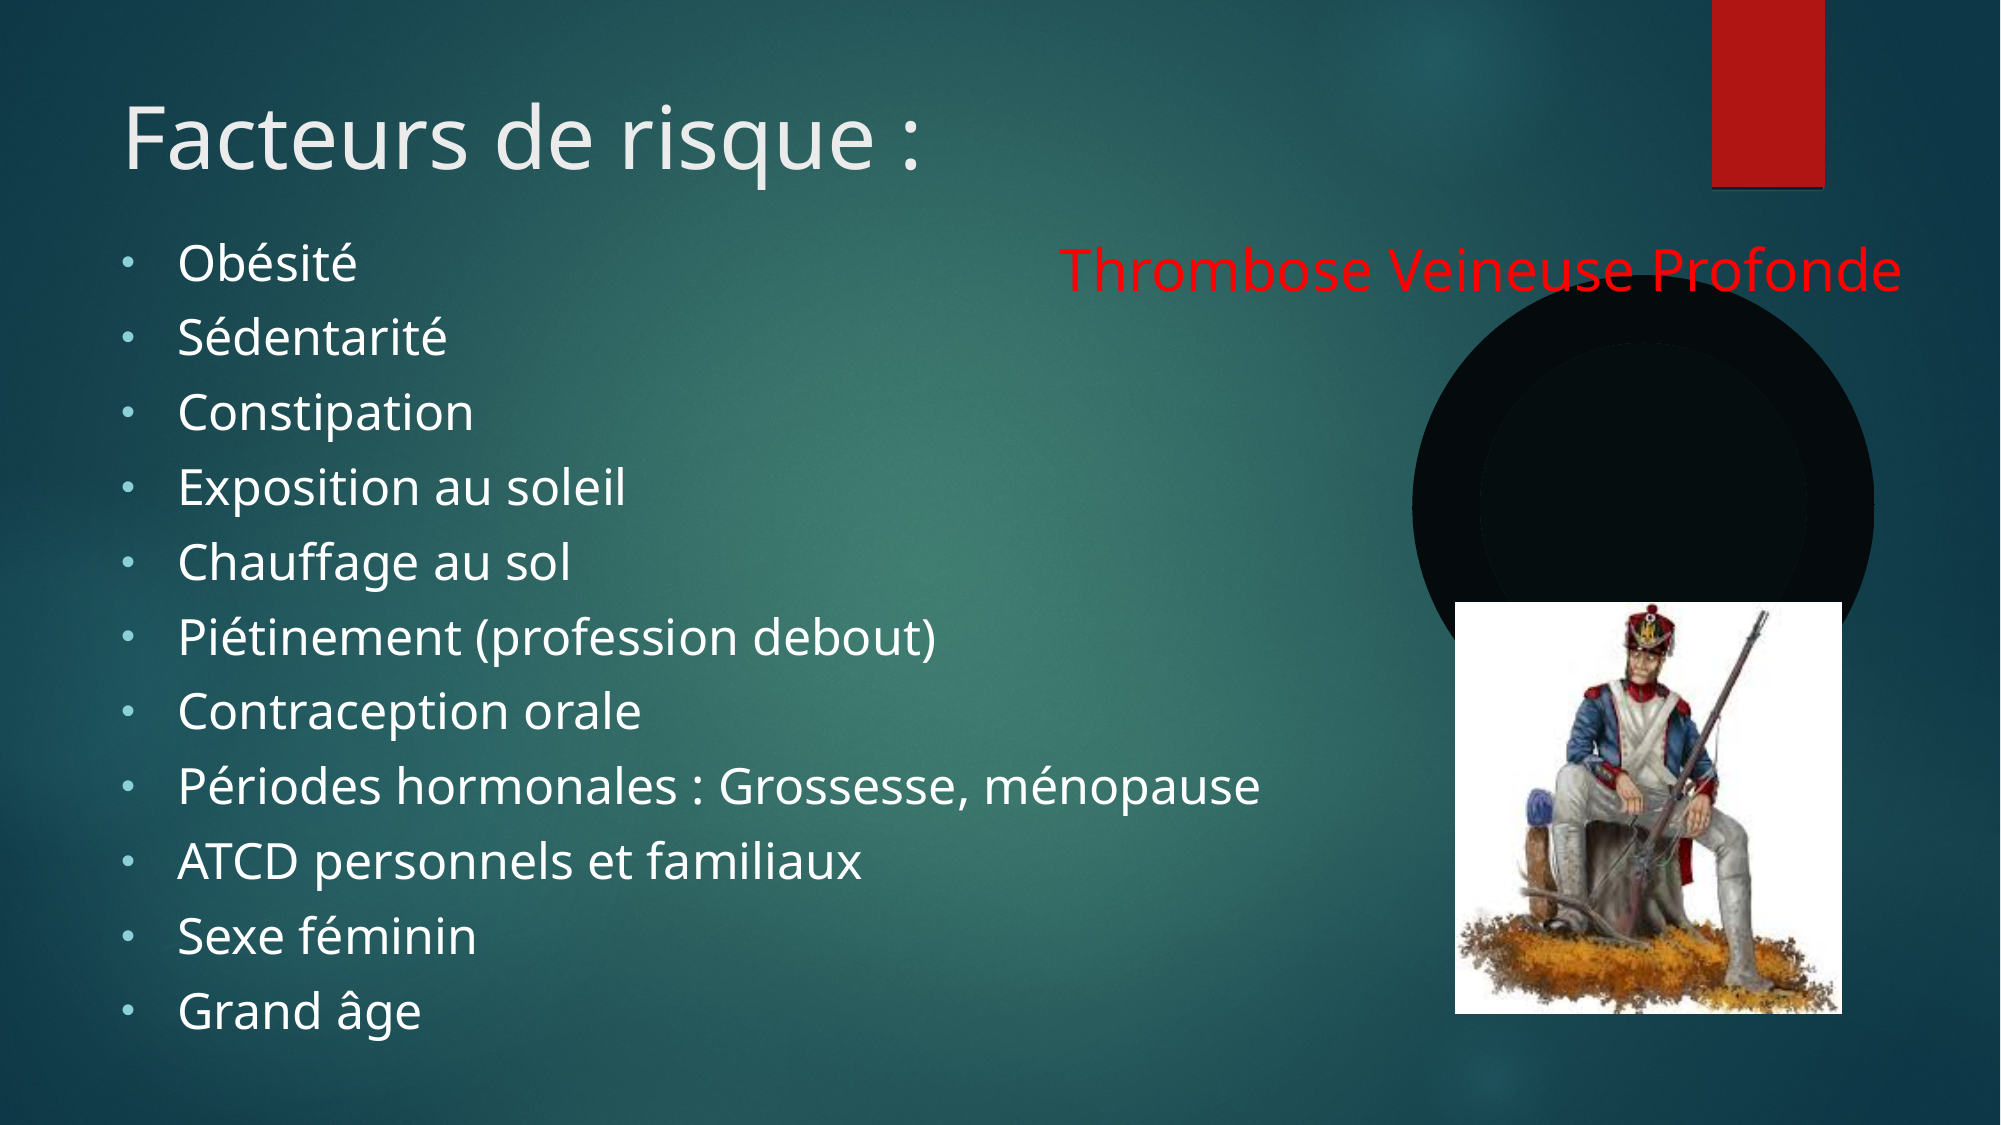

# Facteurs de risque :
Thrombose Veineuse Profonde
Obésité
Sédentarité
Constipation
Exposition au soleil
Chauffage au sol
Piétinement (profession debout)
Contraception orale
Périodes hormonales : Grossesse, ménopause
ATCD personnels et familiaux
Sexe féminin
Grand âge